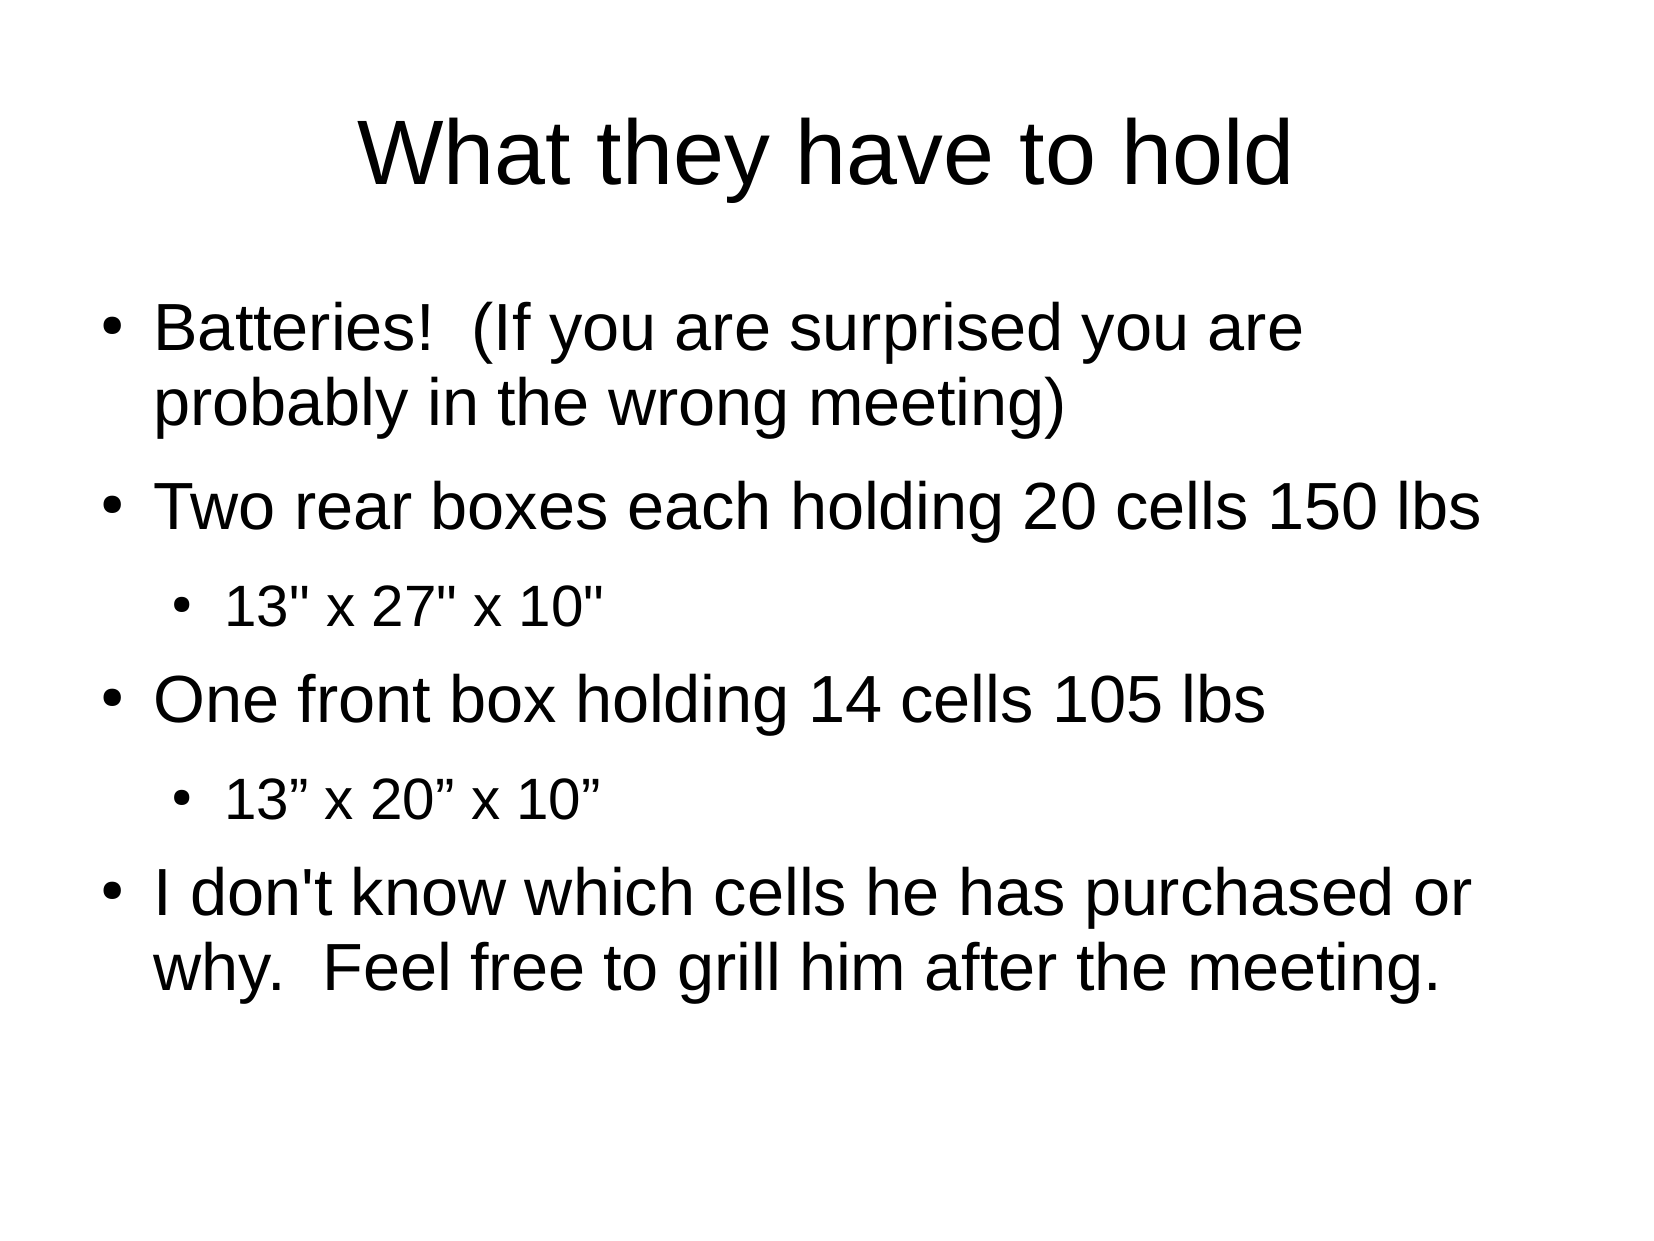

# What they have to hold
Batteries! (If you are surprised you are probably in the wrong meeting)
Two rear boxes each holding 20 cells 150 lbs
13" x 27" x 10"
One front box holding 14 cells 105 lbs
13” x 20” x 10”
I don't know which cells he has purchased or why. Feel free to grill him after the meeting.